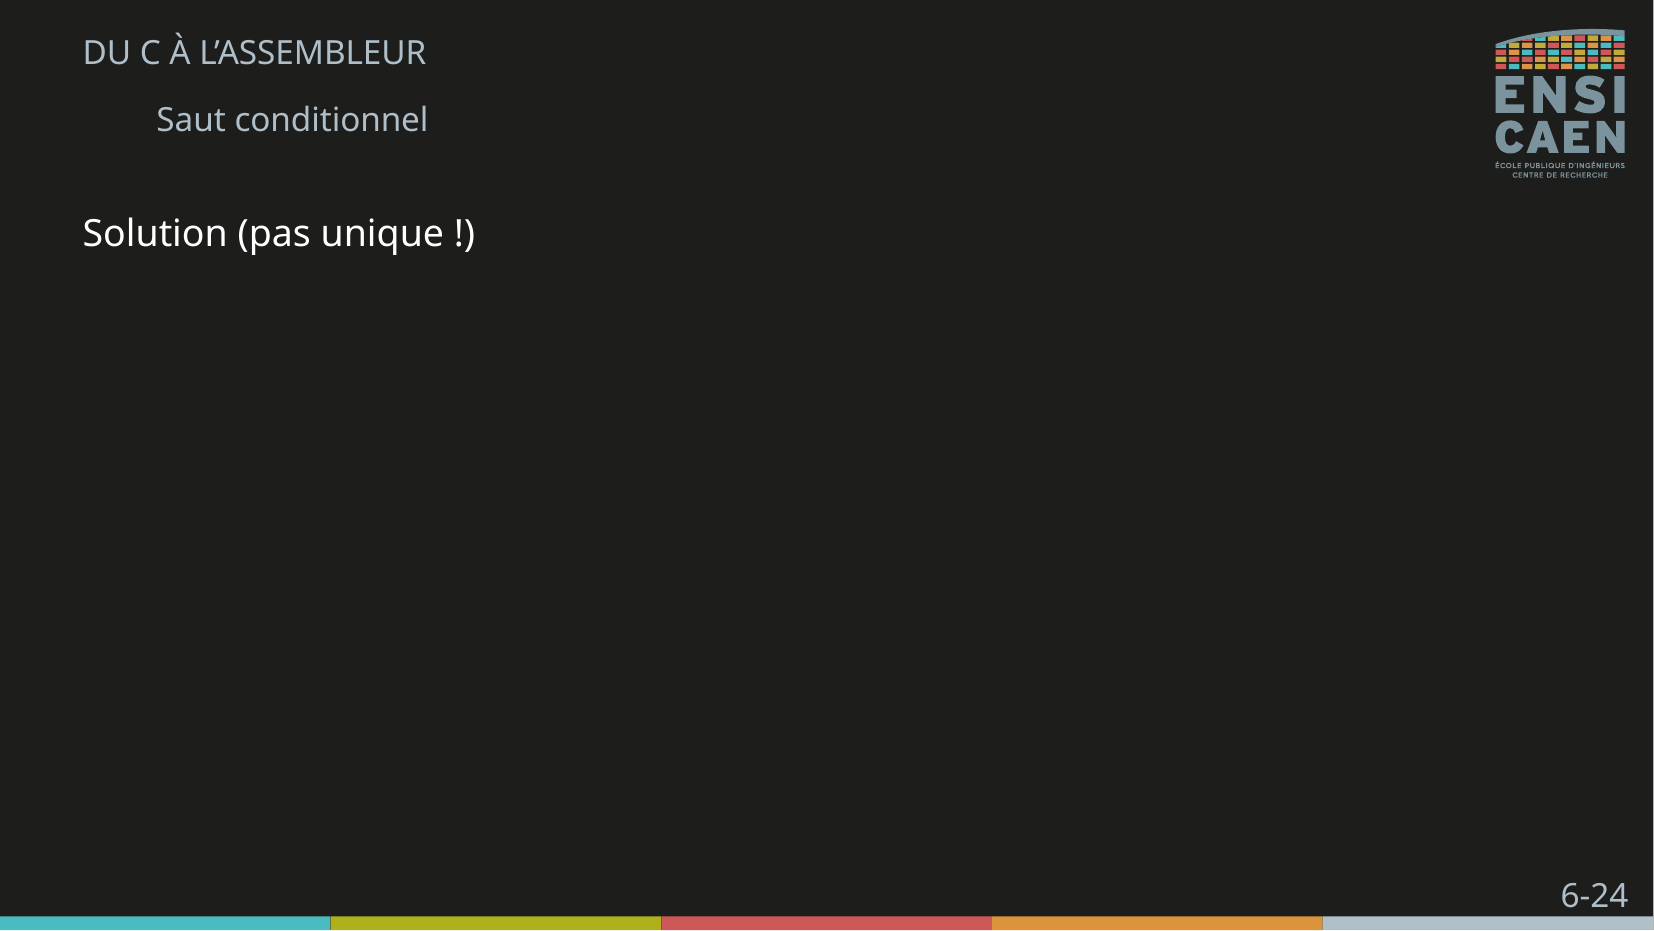

# DU C À L’ASSEMBLEUR Saut conditionnel
Solution (pas unique !)